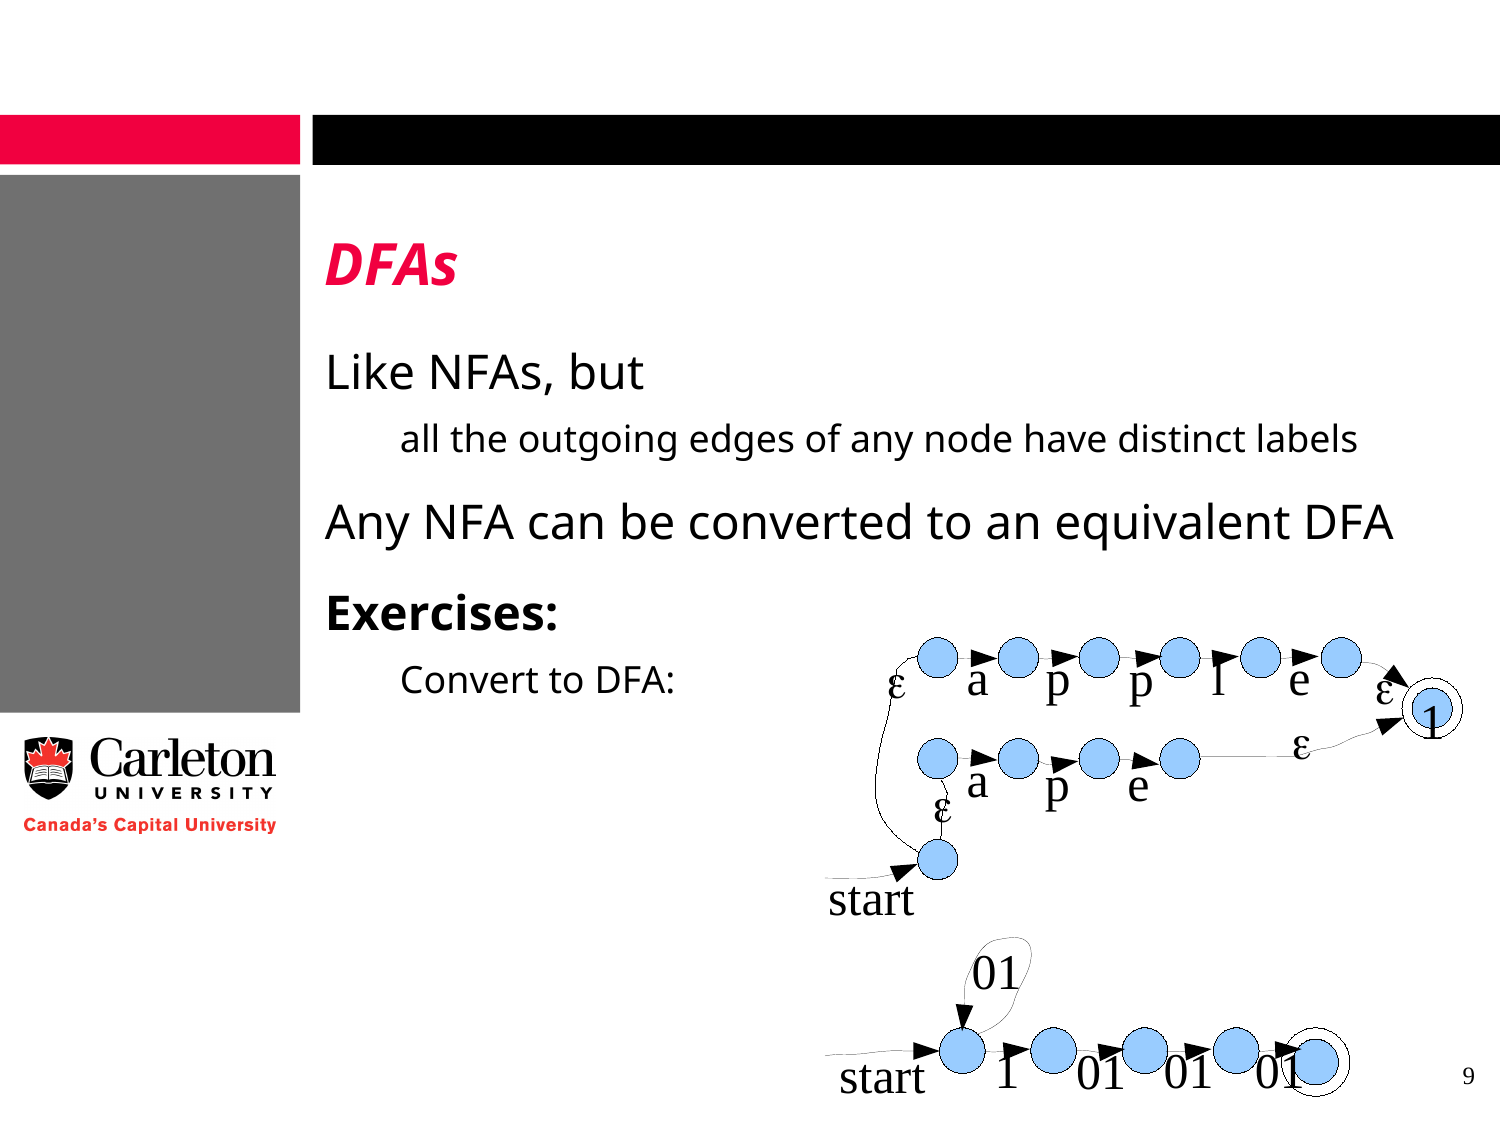

# DFAs
Like NFAs, but
all the outgoing edges of any node have distinct labels
Any NFA can be converted to an equivalent DFA
Exercises:
Convert to DFA:
e
e
a
p
p
l
e
1
e
a
e
p
e
start
01
01
1
01
01
start
9